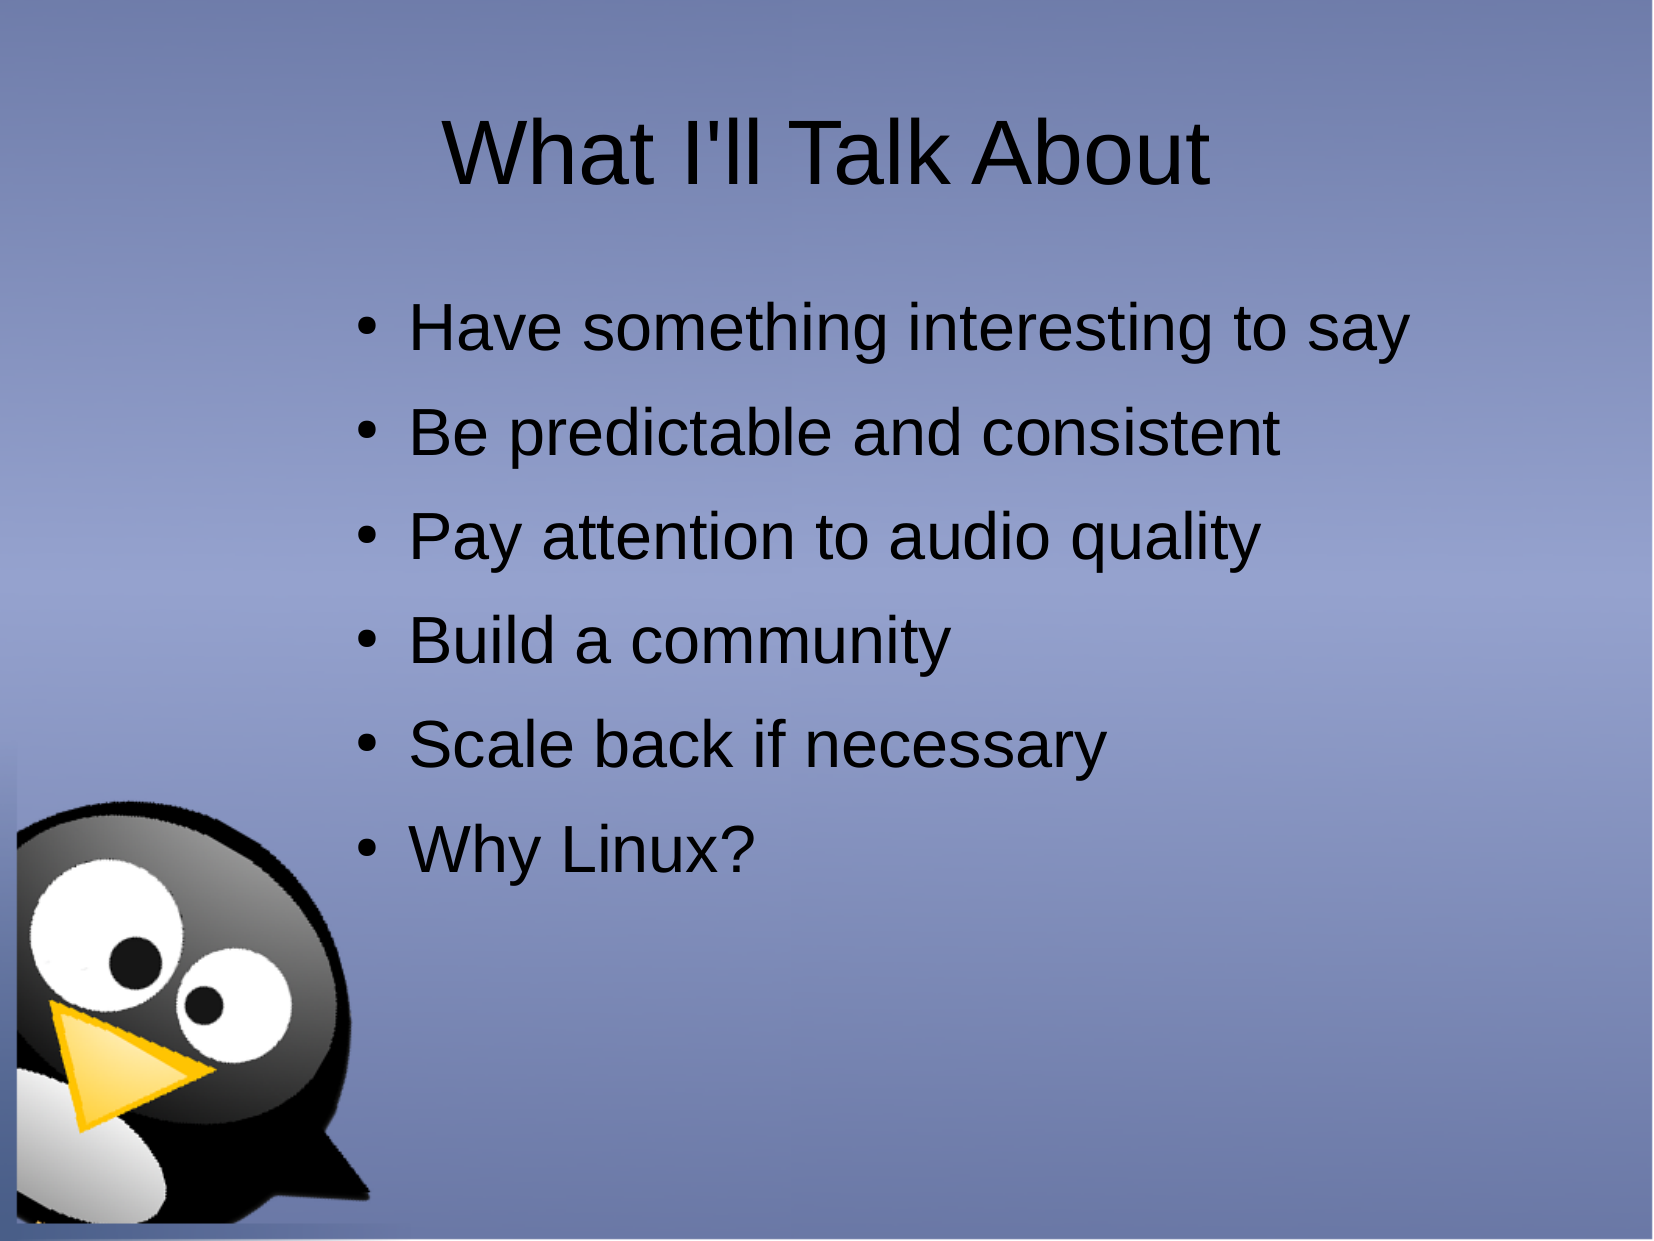

# What I'll Talk About
Have something interesting to say
Be predictable and consistent
Pay attention to audio quality
Build a community
Scale back if necessary
Why Linux?